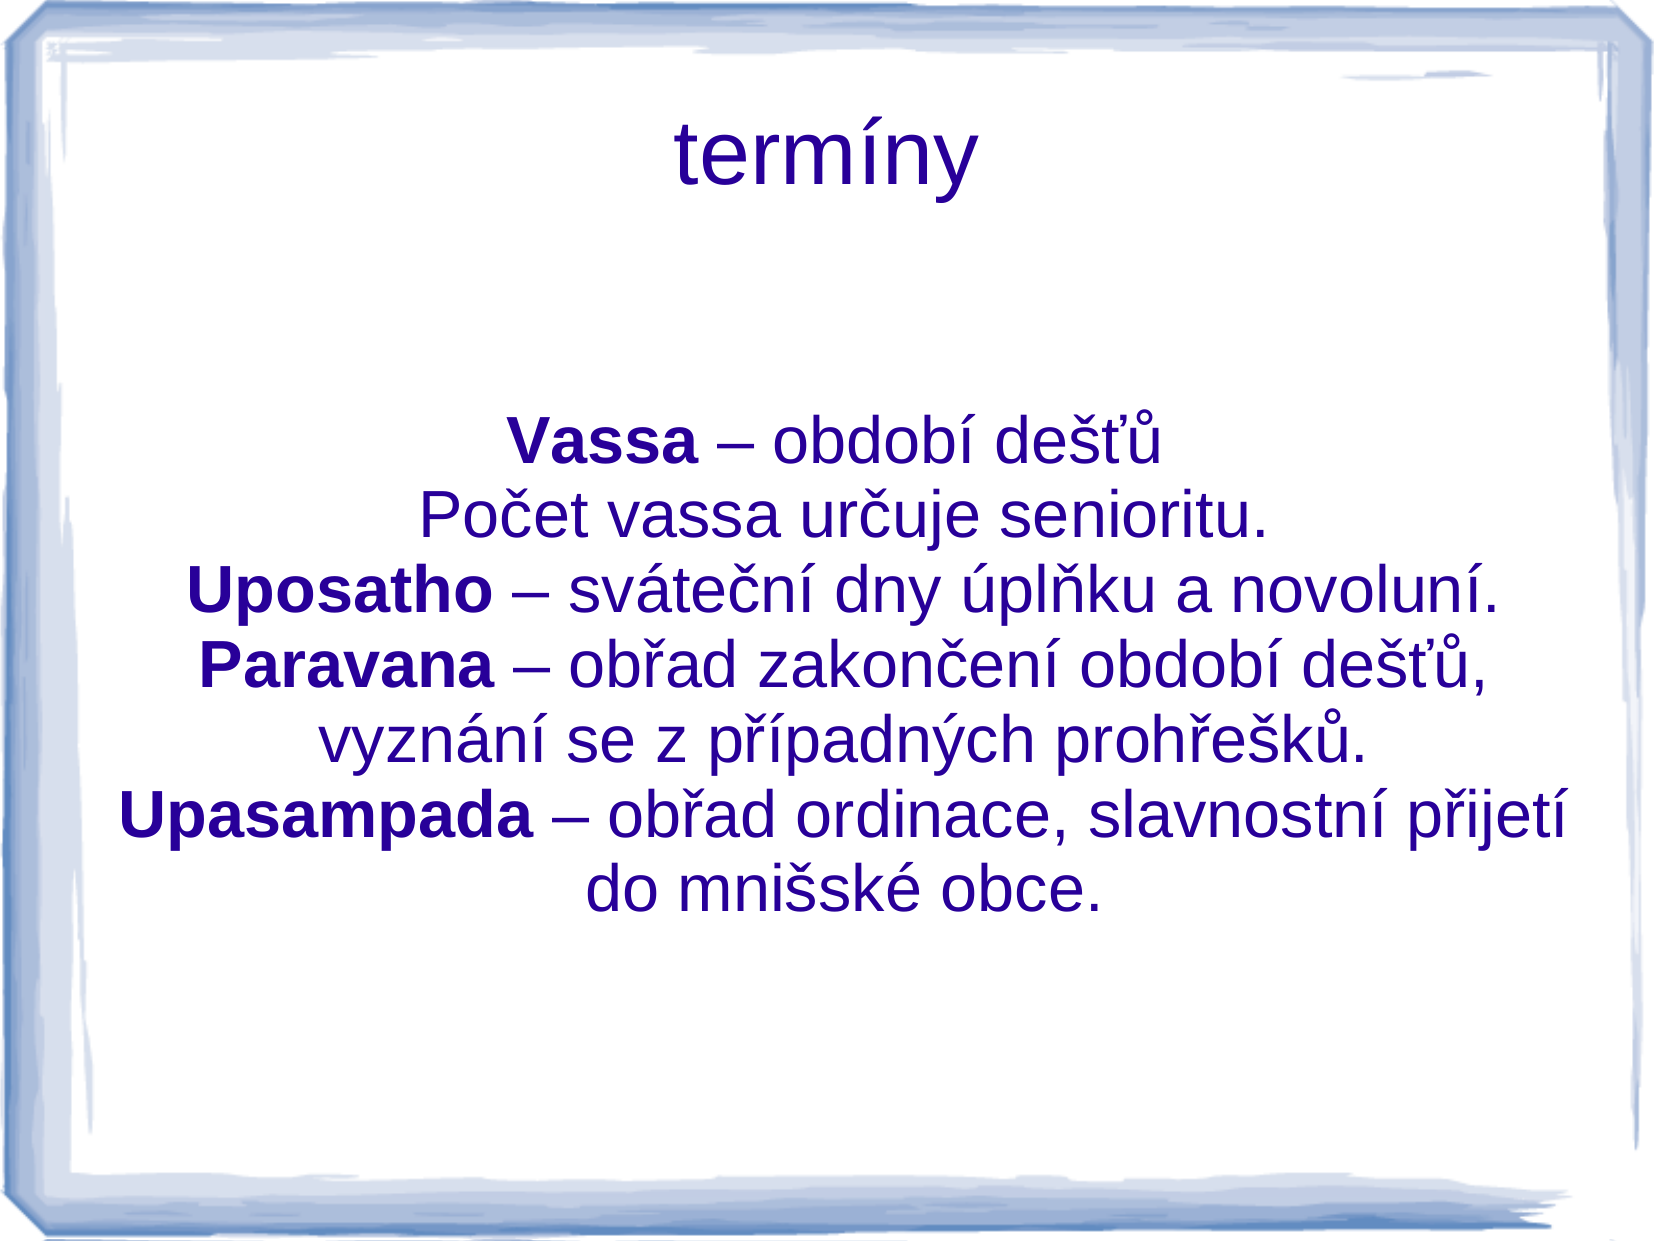

# termíny
Vassa – období dešťů
Počet vassa určuje senioritu.
Uposatho – sváteční dny úplňku a novoluní.
Paravana – obřad zakončení období dešťů, vyznání se z případných prohřešků.
Upasampada – obřad ordinace, slavnostní přijetí do mnišské obce.